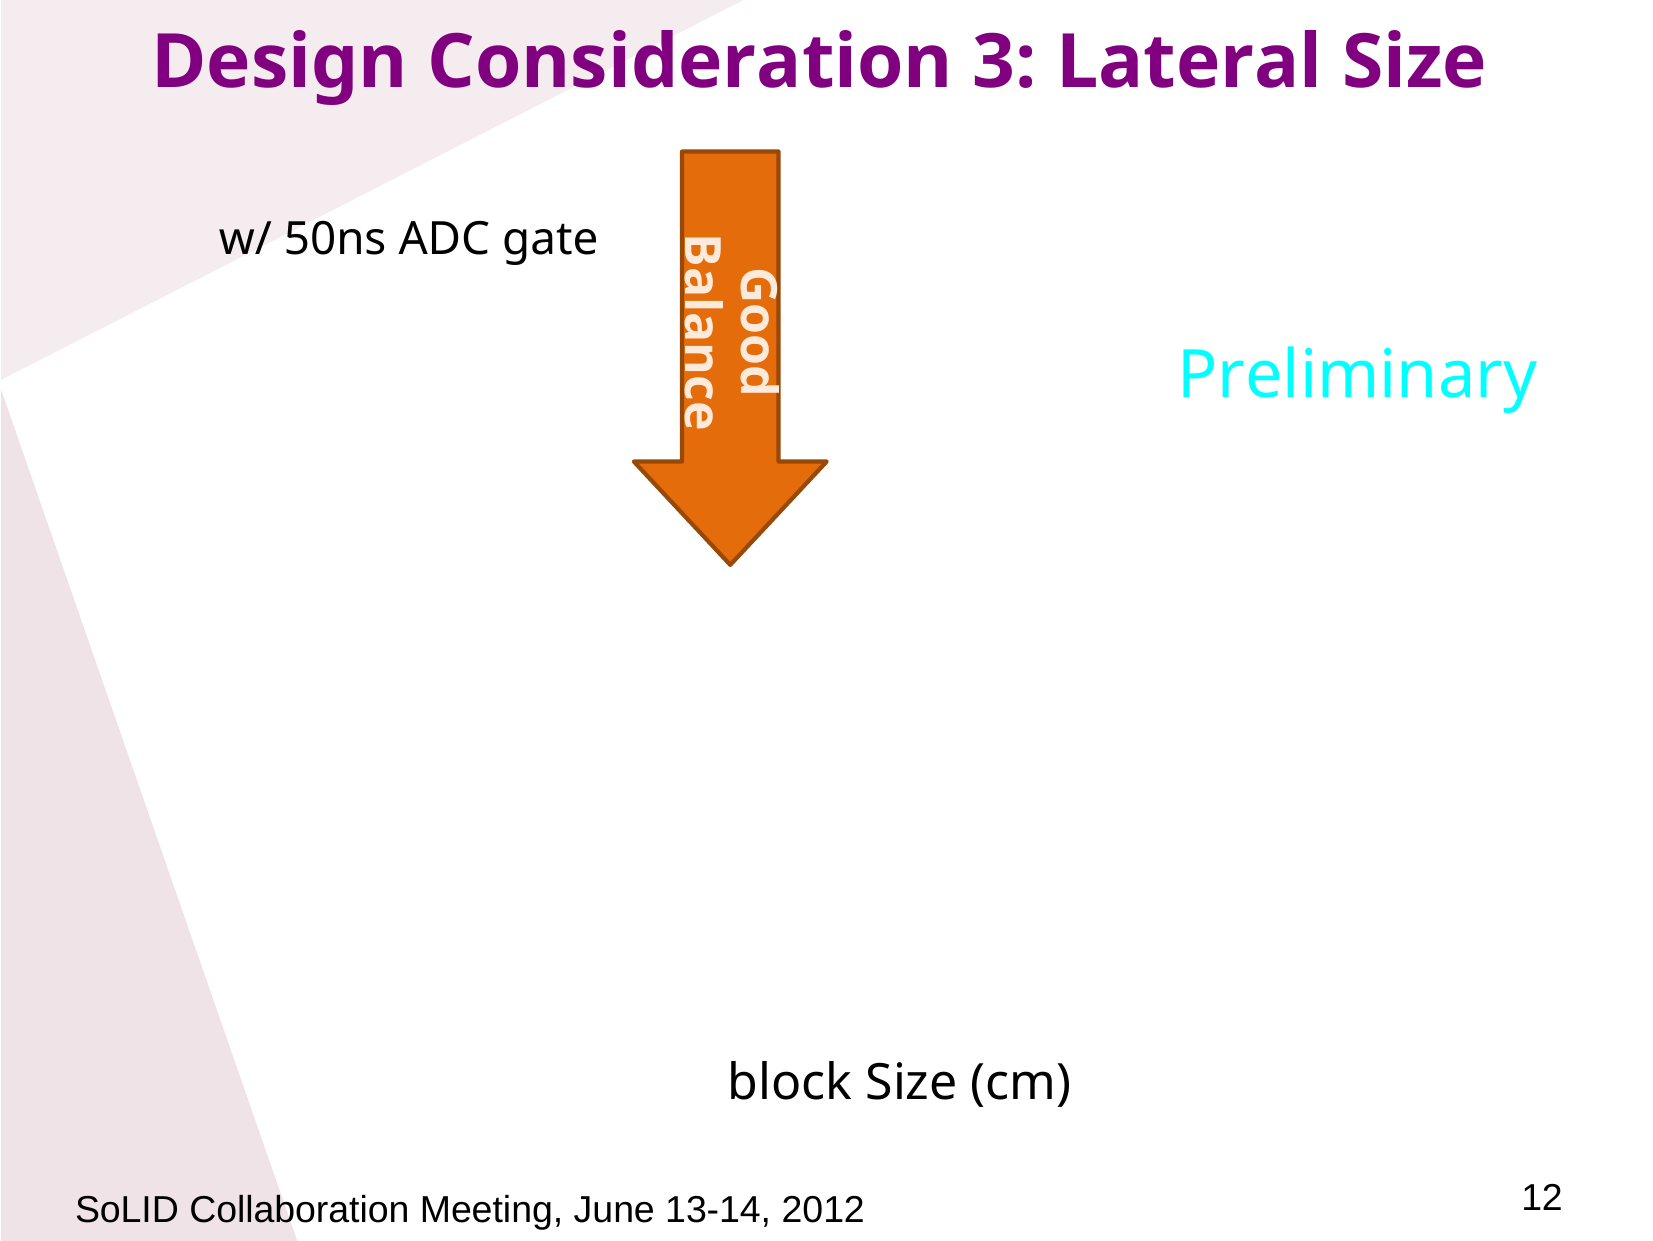

# Design Consideration 3: Lateral Size
w/ 50ns ADC gate
Good Balance
Preliminary
block Size (cm)
12